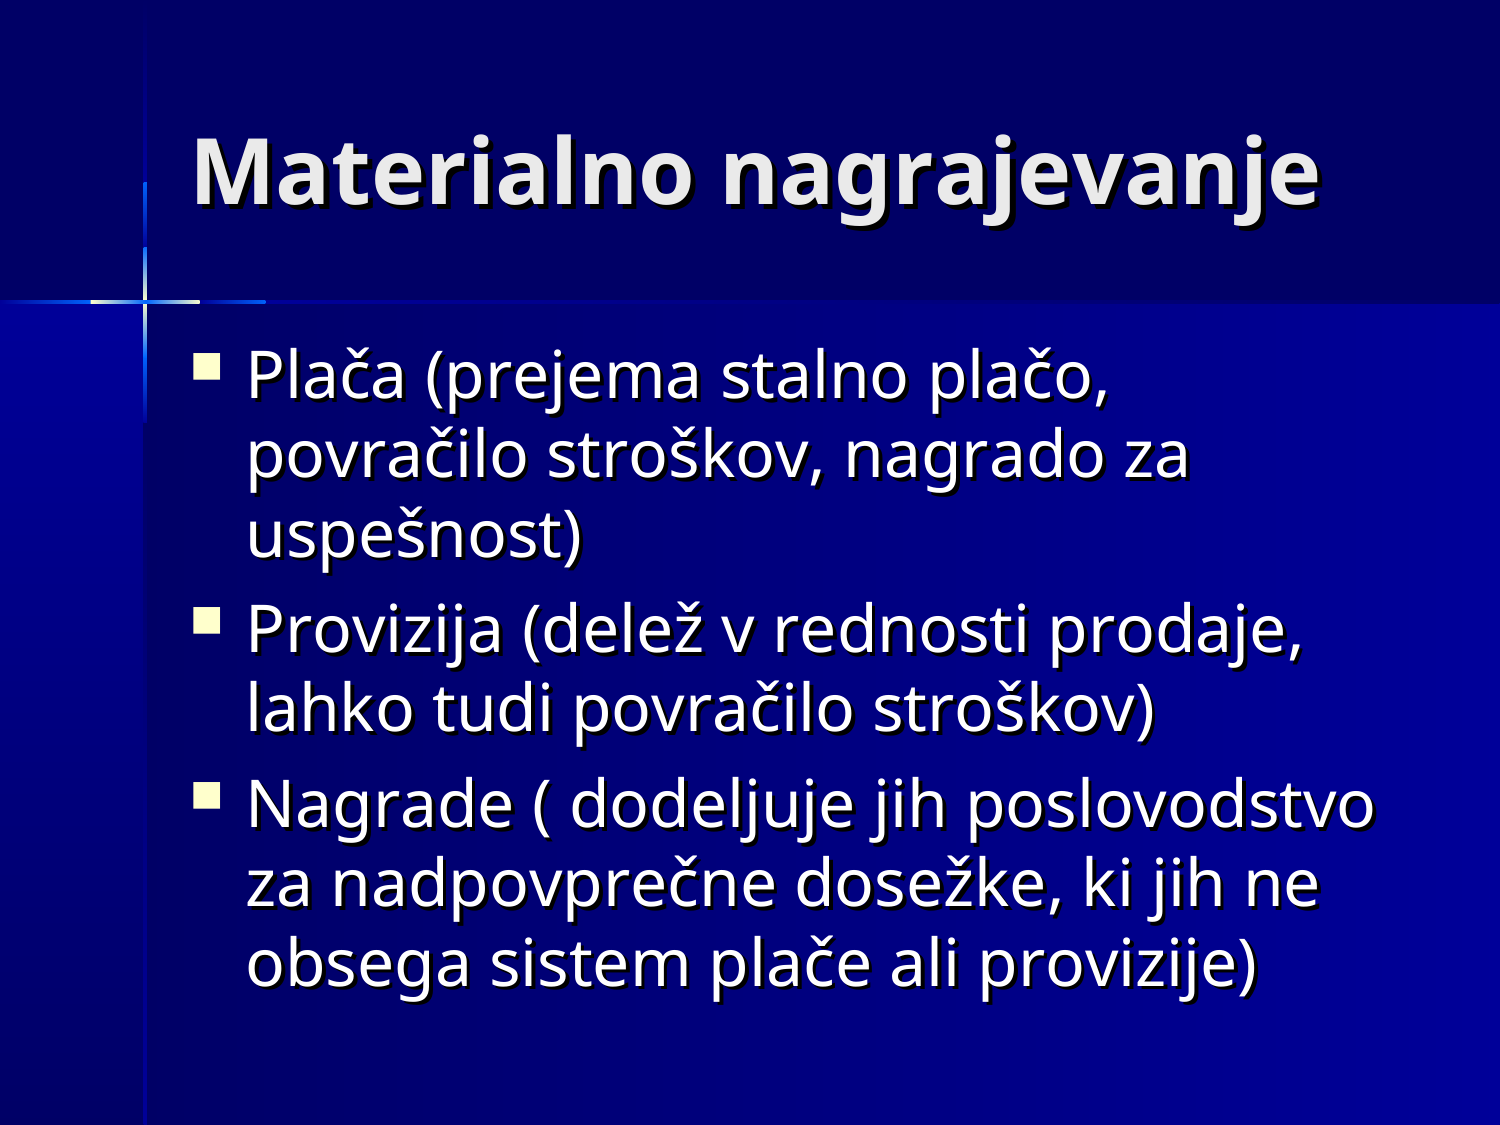

# Materialno nagrajevanje
Plača (prejema stalno plačo, povračilo stroškov, nagrado za uspešnost)
Provizija (delež v rednosti prodaje, lahko tudi povračilo stroškov)
Nagrade ( dodeljuje jih poslovodstvo za nadpovprečne dosežke, ki jih ne obsega sistem plače ali provizije)